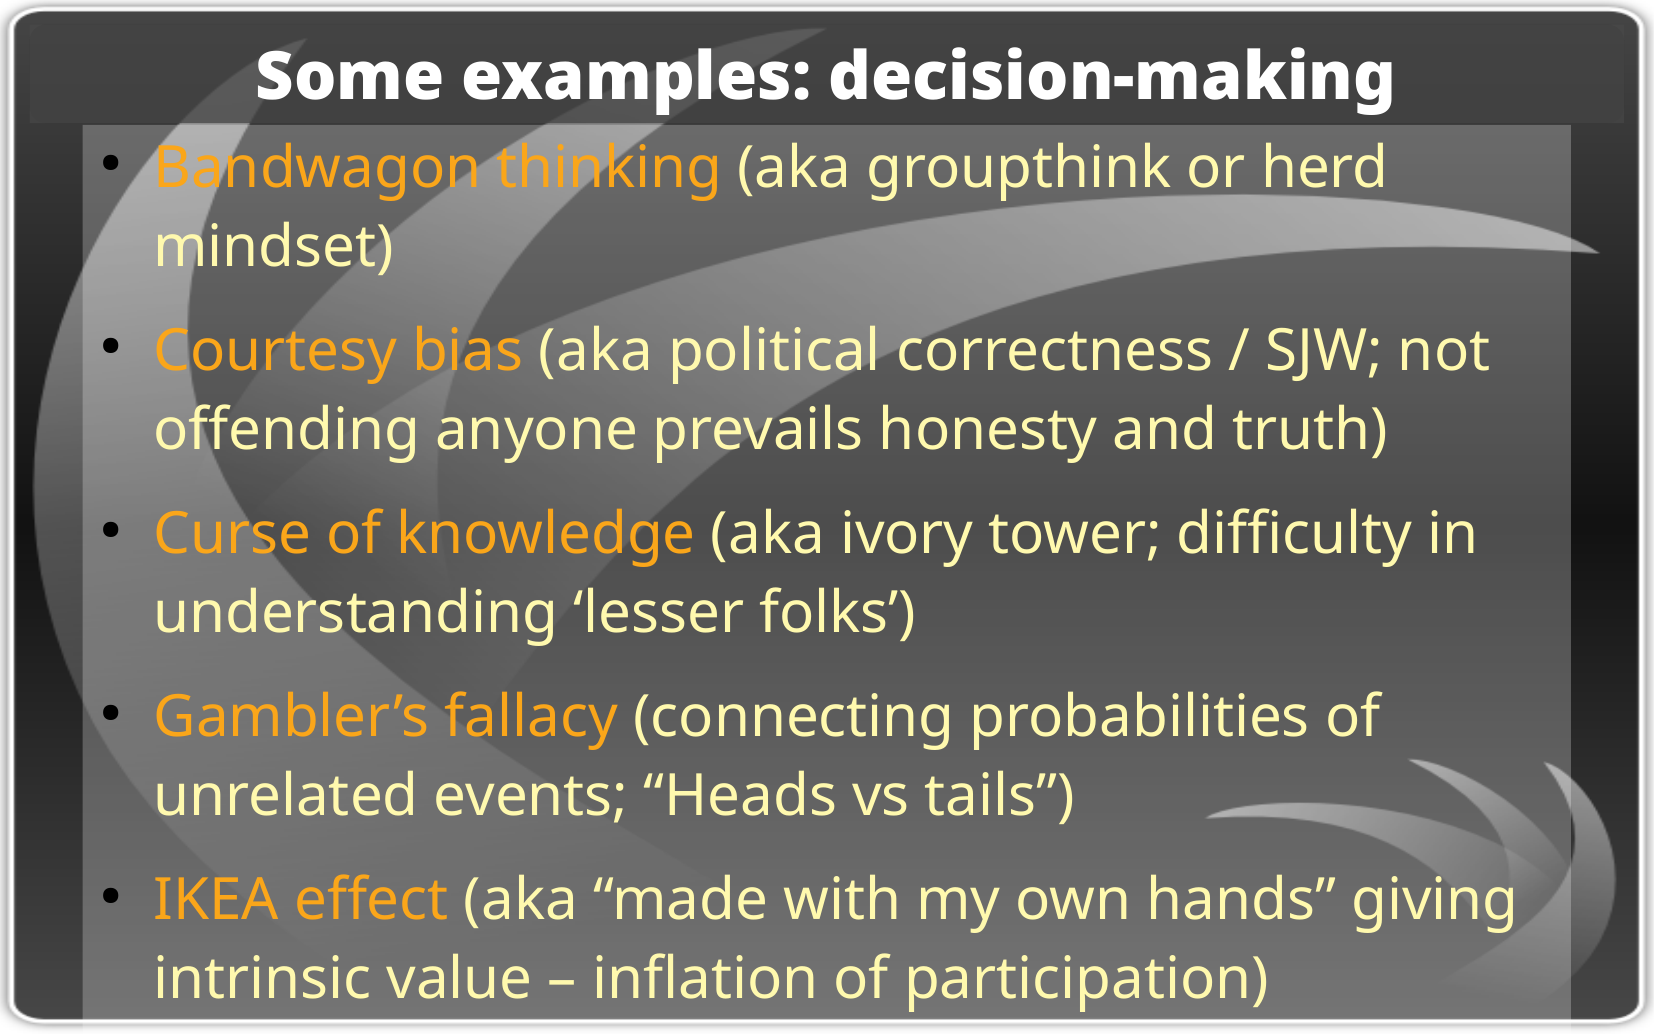

# Some examples: decision-making
Bandwagon thinking (aka groupthink or herd mindset)
Courtesy bias (aka political correctness / SJW; not offending anyone prevails honesty and truth)
Curse of knowledge (aka ivory tower; difficulty in understanding ‘lesser folks’)
Gambler’s fallacy (connecting probabilities of unrelated events; “Heads vs tails”)
IKEA effect (aka “made with my own hands” giving intrinsic value – inflation of participation)
...